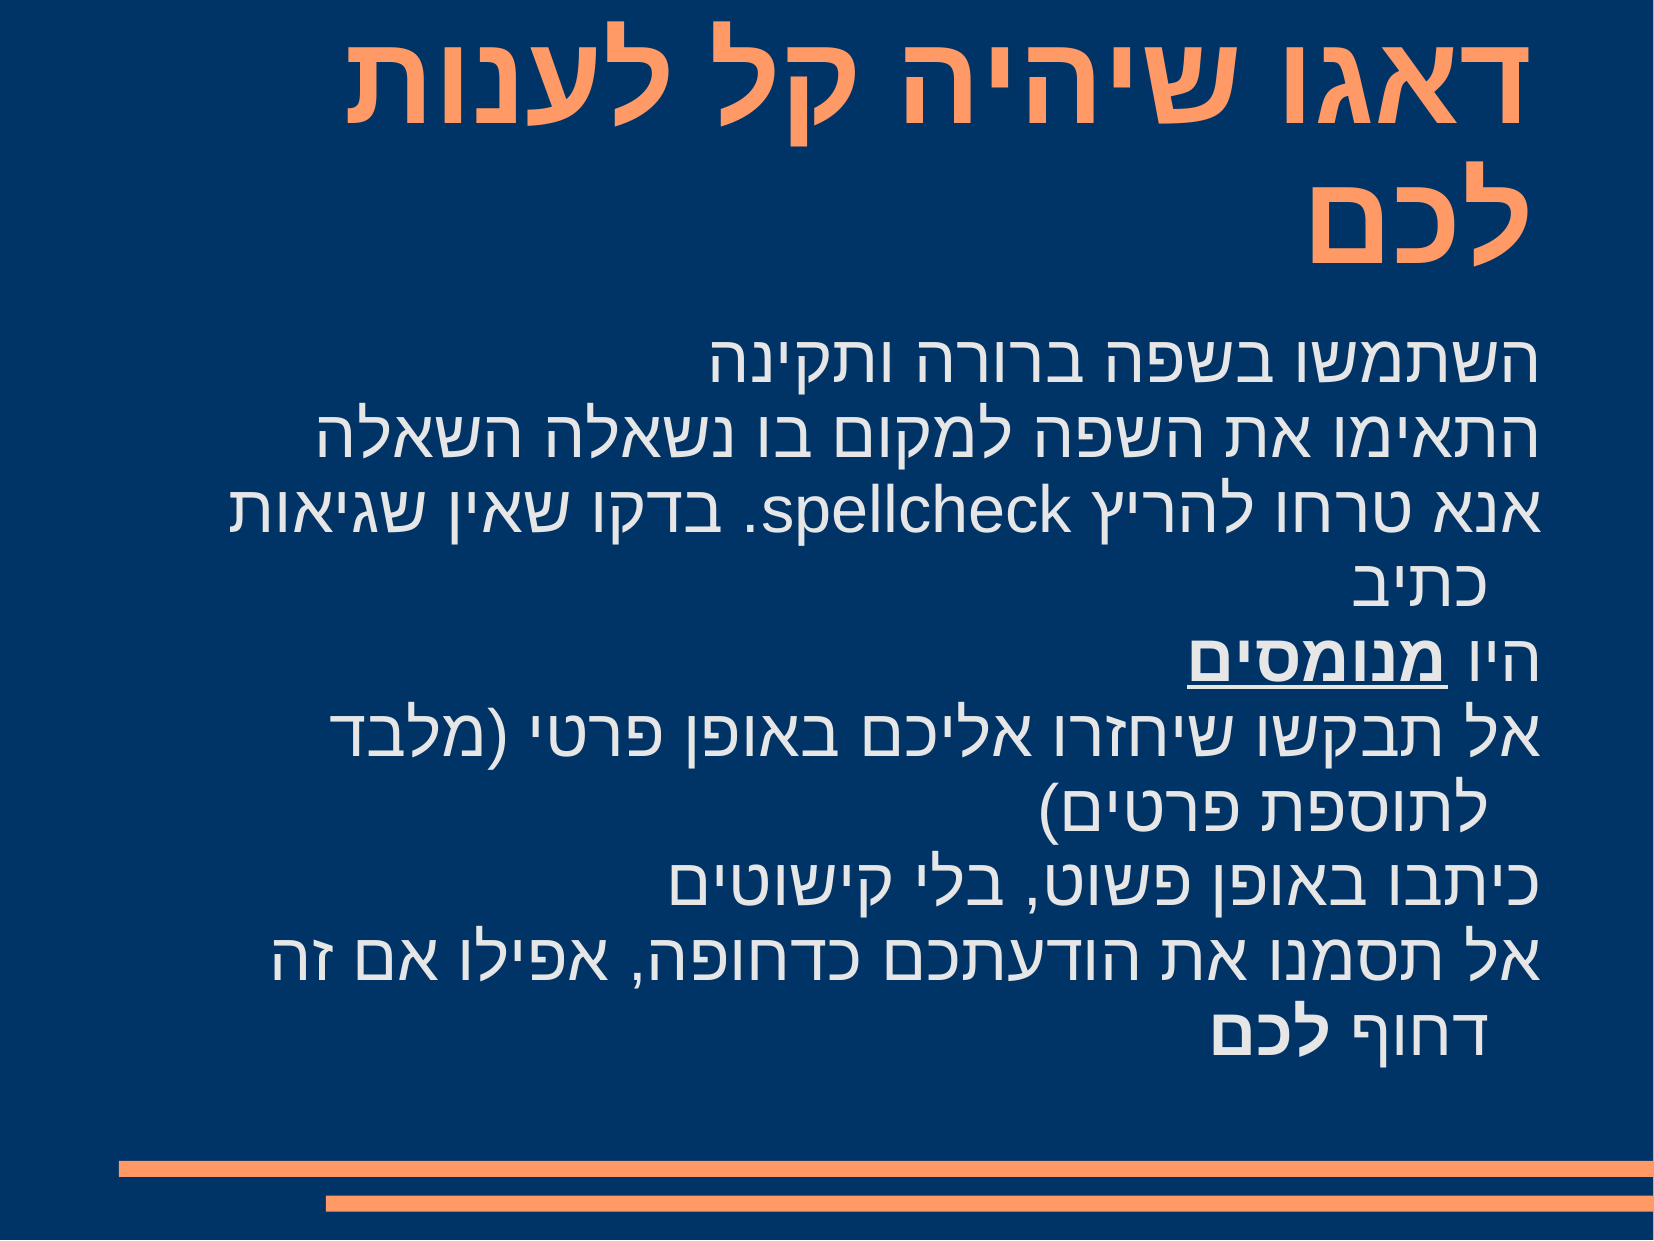

# דאגו שיהיה קל לענות לכם
השתמשו בשפה ברורה ותקינה
התאימו את השפה למקום בו נשאלה השאלה
אנא טרחו להריץ spellcheck. בדקו שאין שגיאות כתיב
היו מנומסים
אל תבקשו שיחזרו אליכם באופן פרטי (מלבד לתוספת פרטים)
כיתבו באופן פשוט, בלי קישוטים
אל תסמנו את הודעתכם כדחופה, אפילו אם זה דחוף לכם